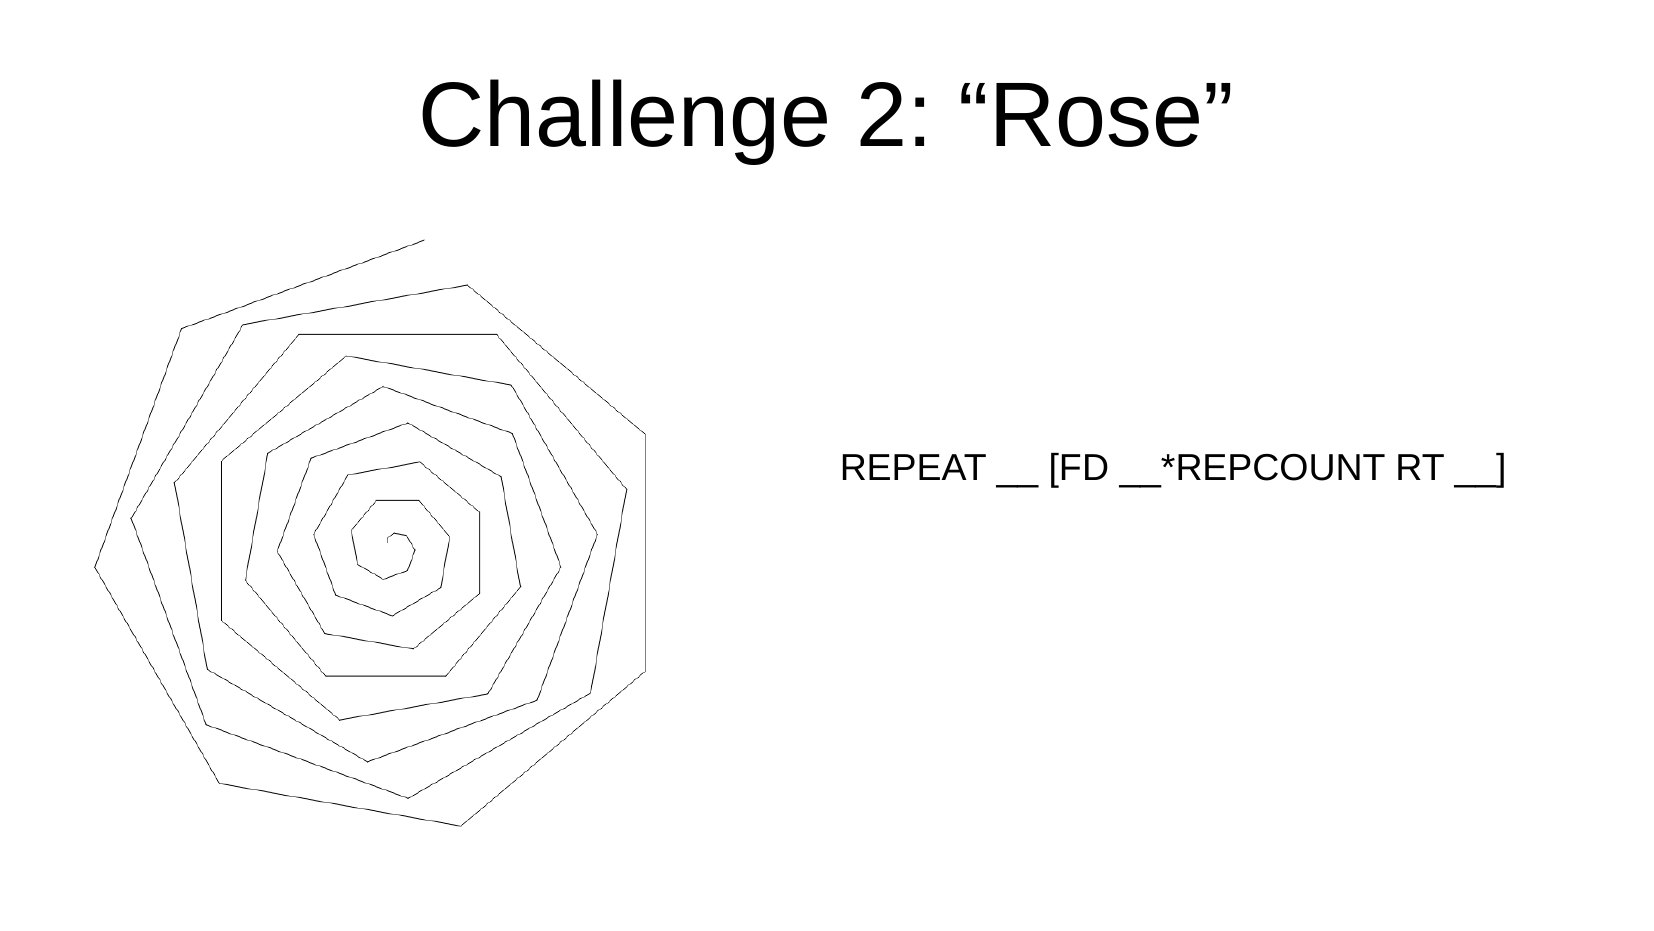

# Challenge 2: “Rose”
REPEAT __ [FD __*REPCOUNT RT __]